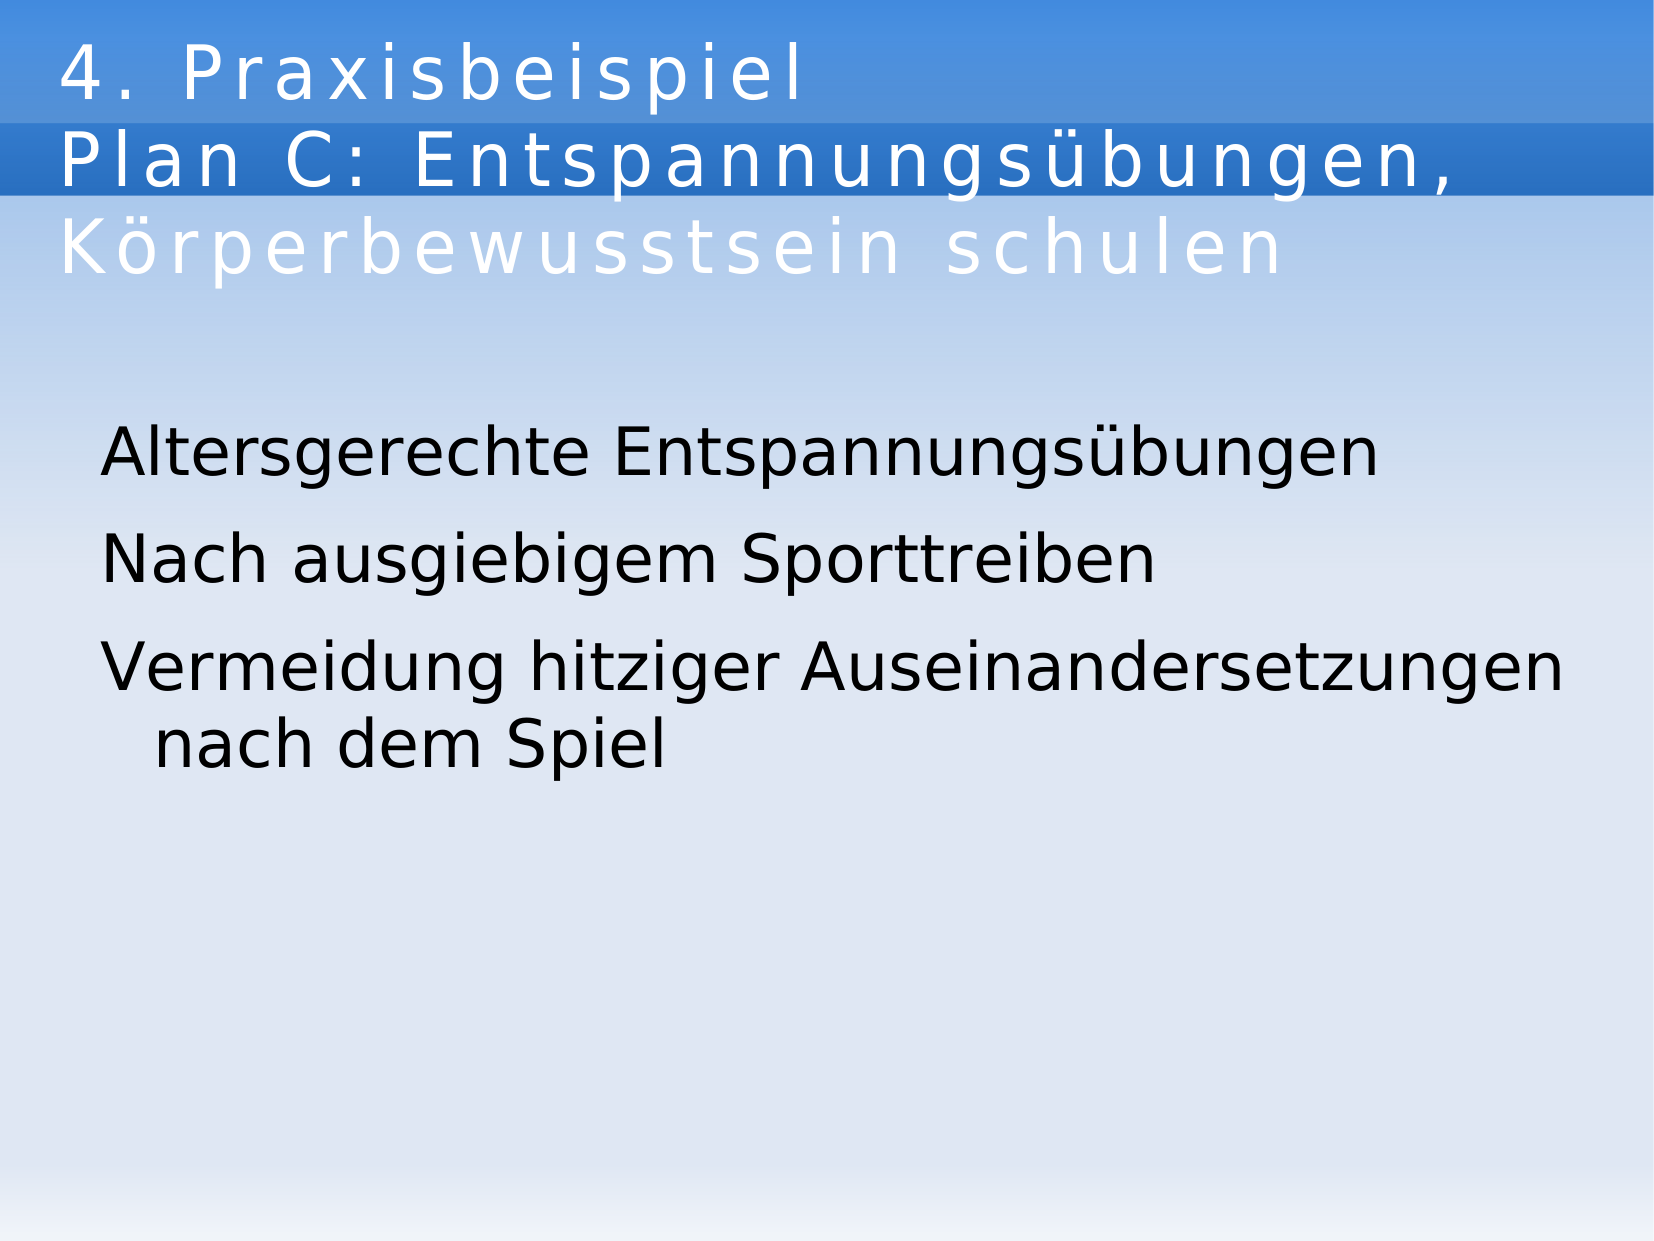

# 4. Praxisbeispiel Plan C: Entspannungsübungen, Körperbewusstsein schulen
Altersgerechte Entspannungsübungen
Nach ausgiebigem Sporttreiben
Vermeidung hitziger Auseinandersetzungen nach dem Spiel